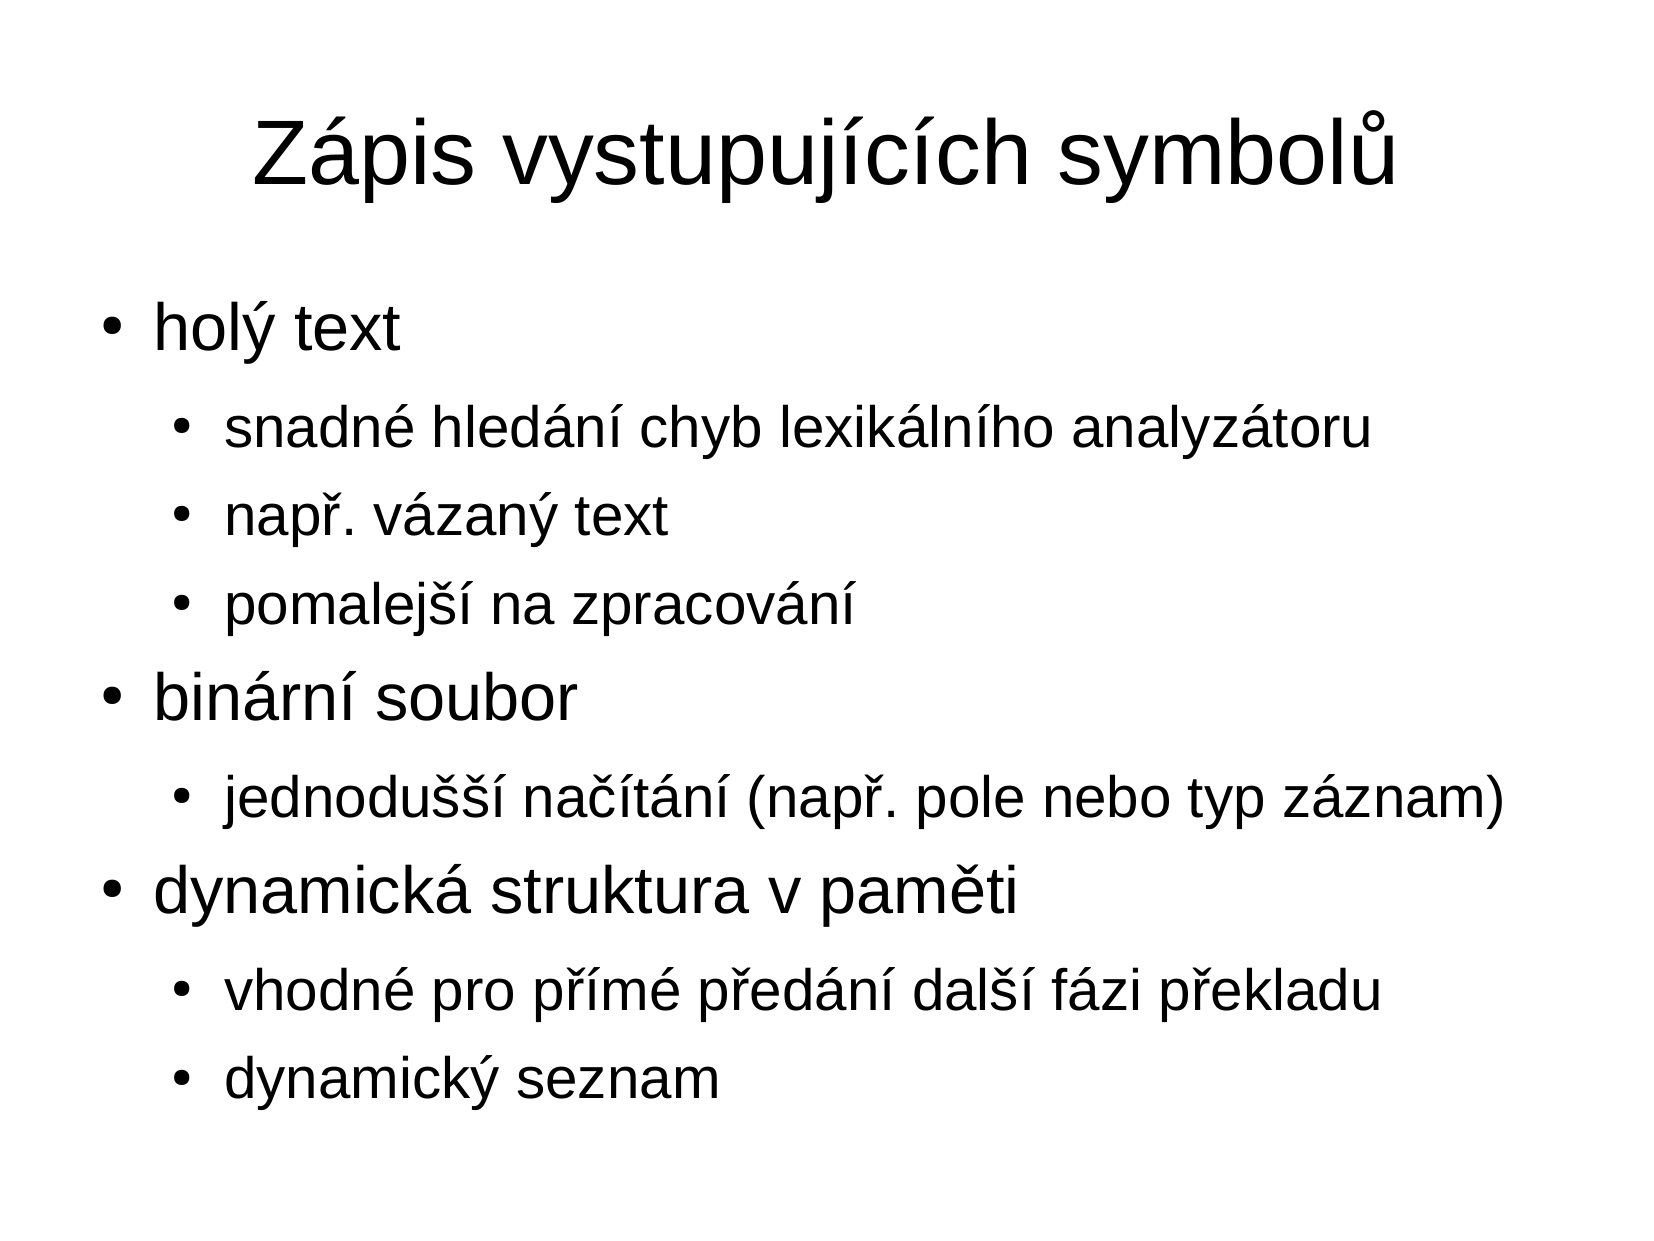

# Zápis vystupujících symbolů
holý text
snadné hledání chyb lexikálního analyzátoru
např. vázaný text
pomalejší na zpracování
binární soubor
jednodušší načítání (např. pole nebo typ záznam)
dynamická struktura v paměti
vhodné pro přímé předání další fázi překladu
dynamický seznam